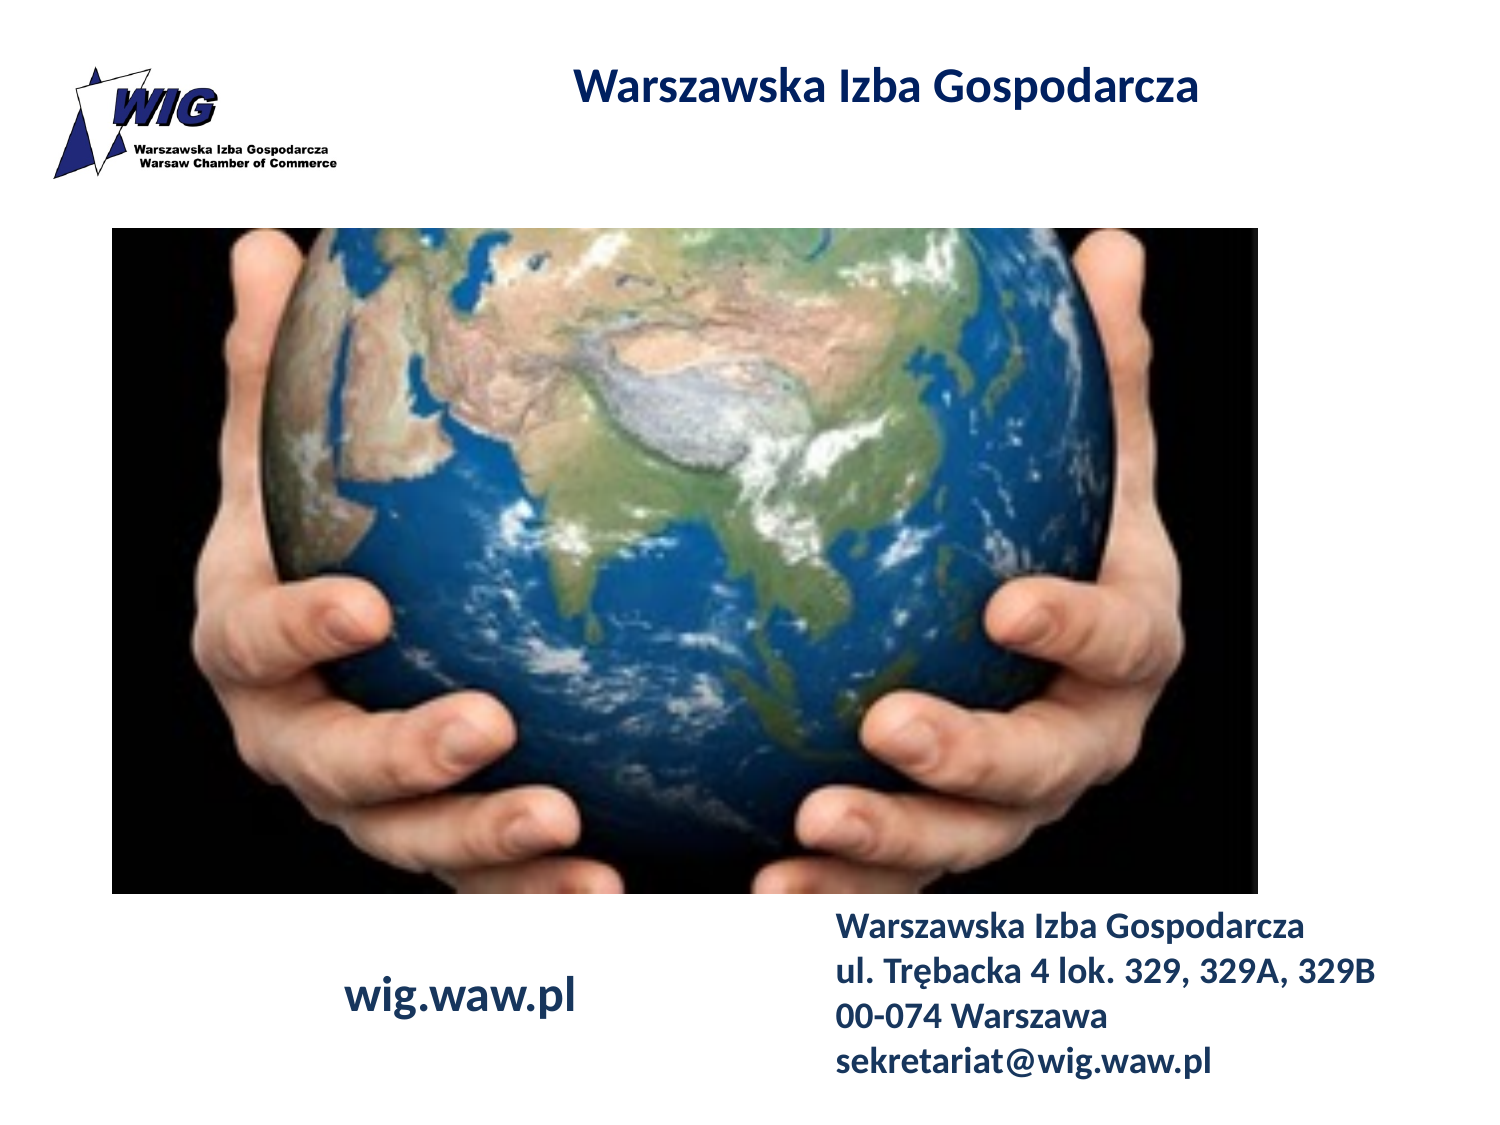

# Warszawska Izba Gospodarcza
Warszawska Izba Gospodarcza
ul. Trębacka 4 lok. 329, 329A, 329B
00-074 Warszawa
sekretariat@wig.waw.pl
wig.waw.pl